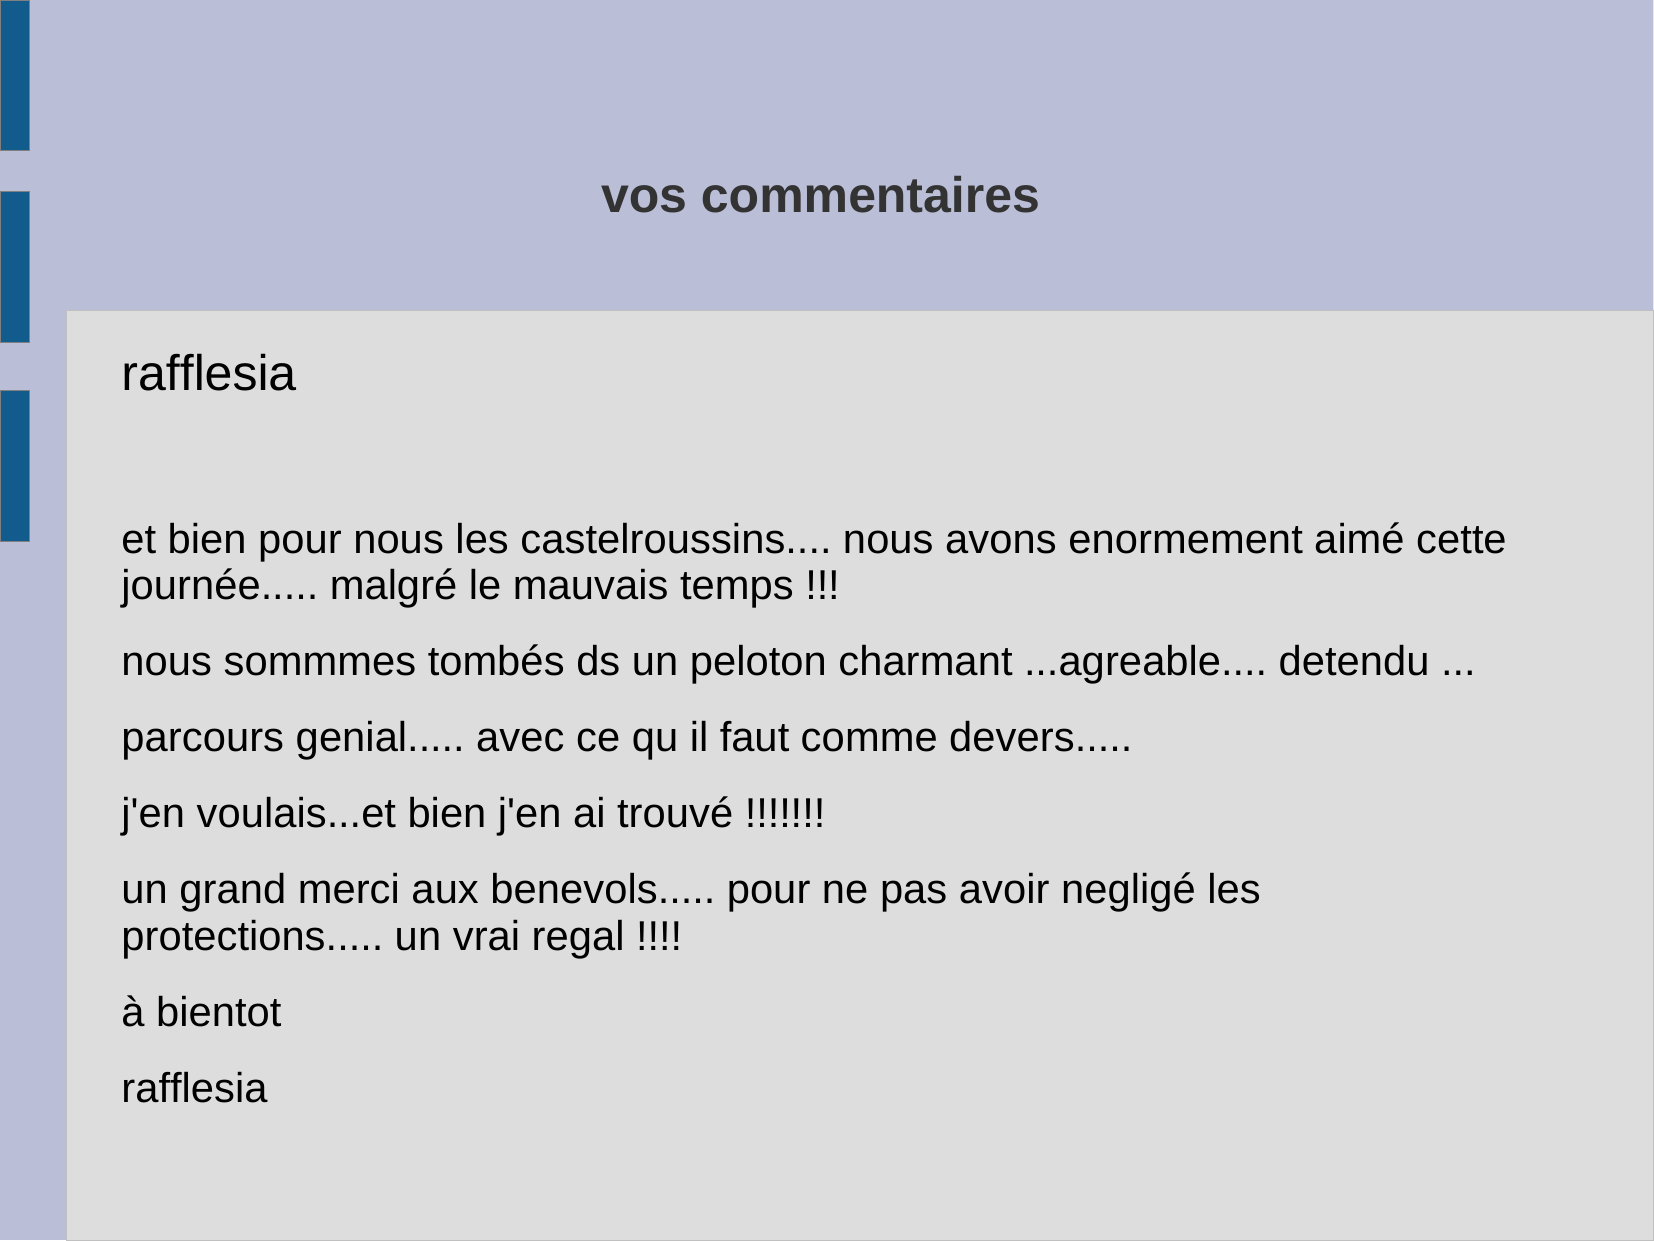

# vos commentaires
rafflesia
et bien pour nous les castelroussins.... nous avons enormement aimé cette journée..... malgré le mauvais temps !!!
nous sommmes tombés ds un peloton charmant ...agreable.... detendu ...
parcours genial..... avec ce qu il faut comme devers.....
j'en voulais...et bien j'en ai trouvé !!!!!!!
un grand merci aux benevols..... pour ne pas avoir negligé les protections..... un vrai regal !!!!
à bientot
rafflesia